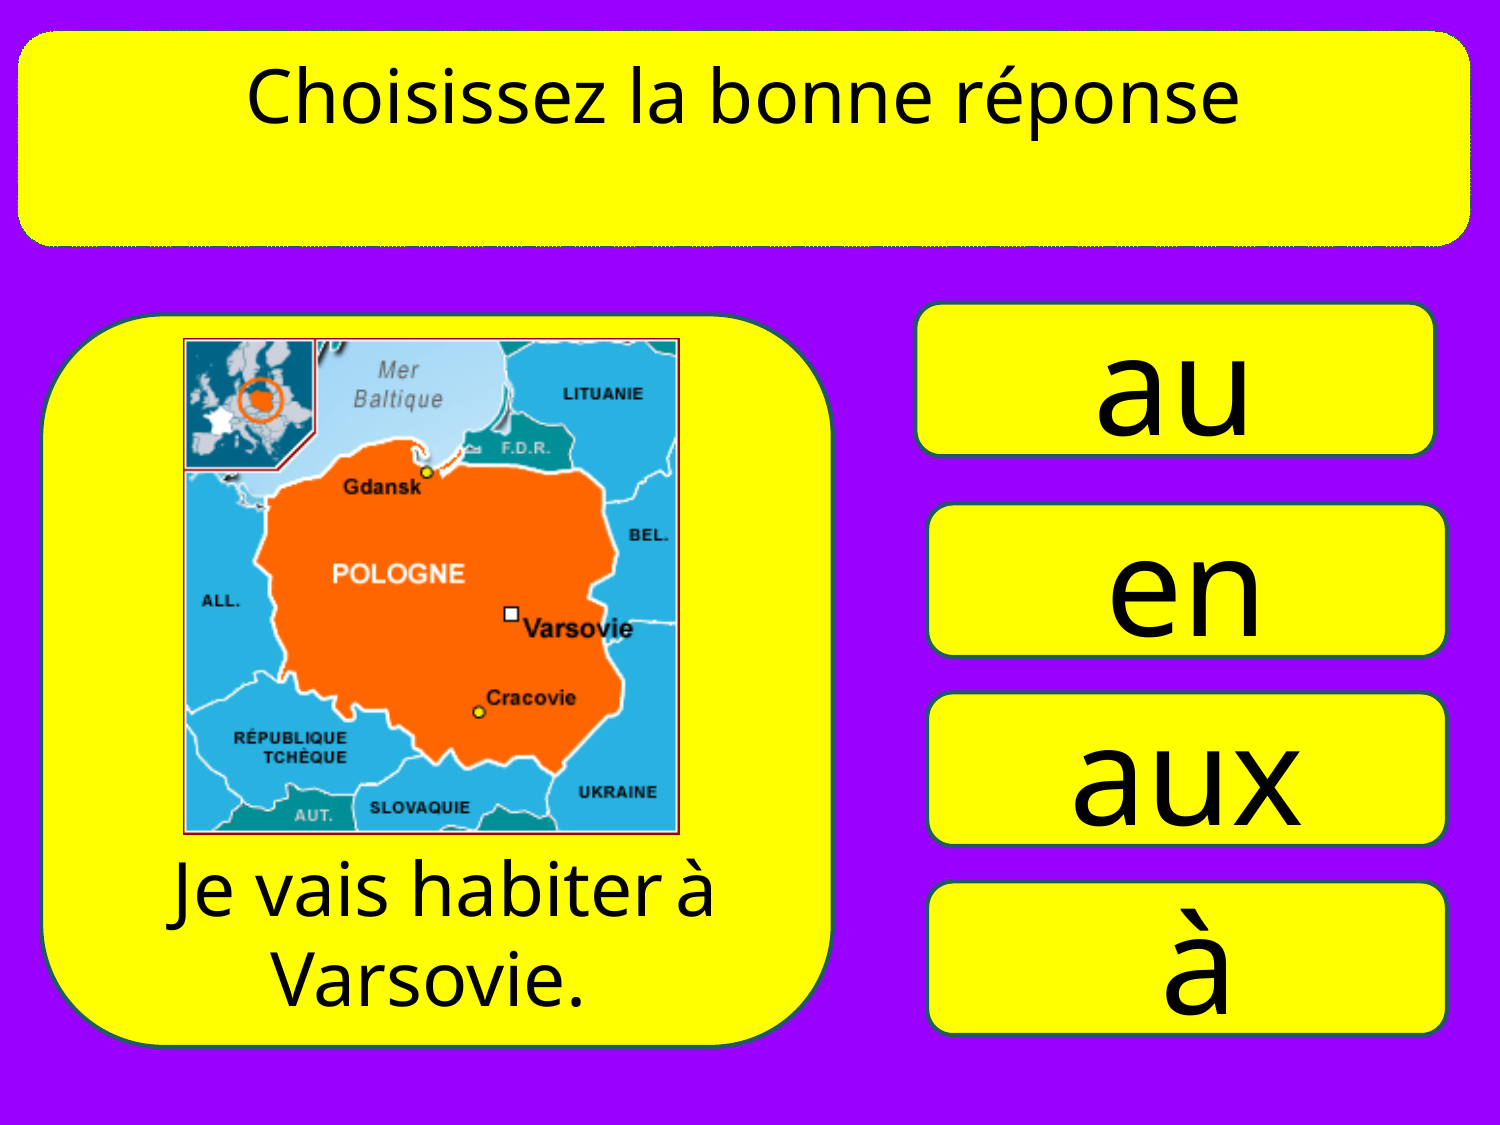

Choisissez la bonne réponse
au
en
aux
Je vais habiter Varsovie.
à
à